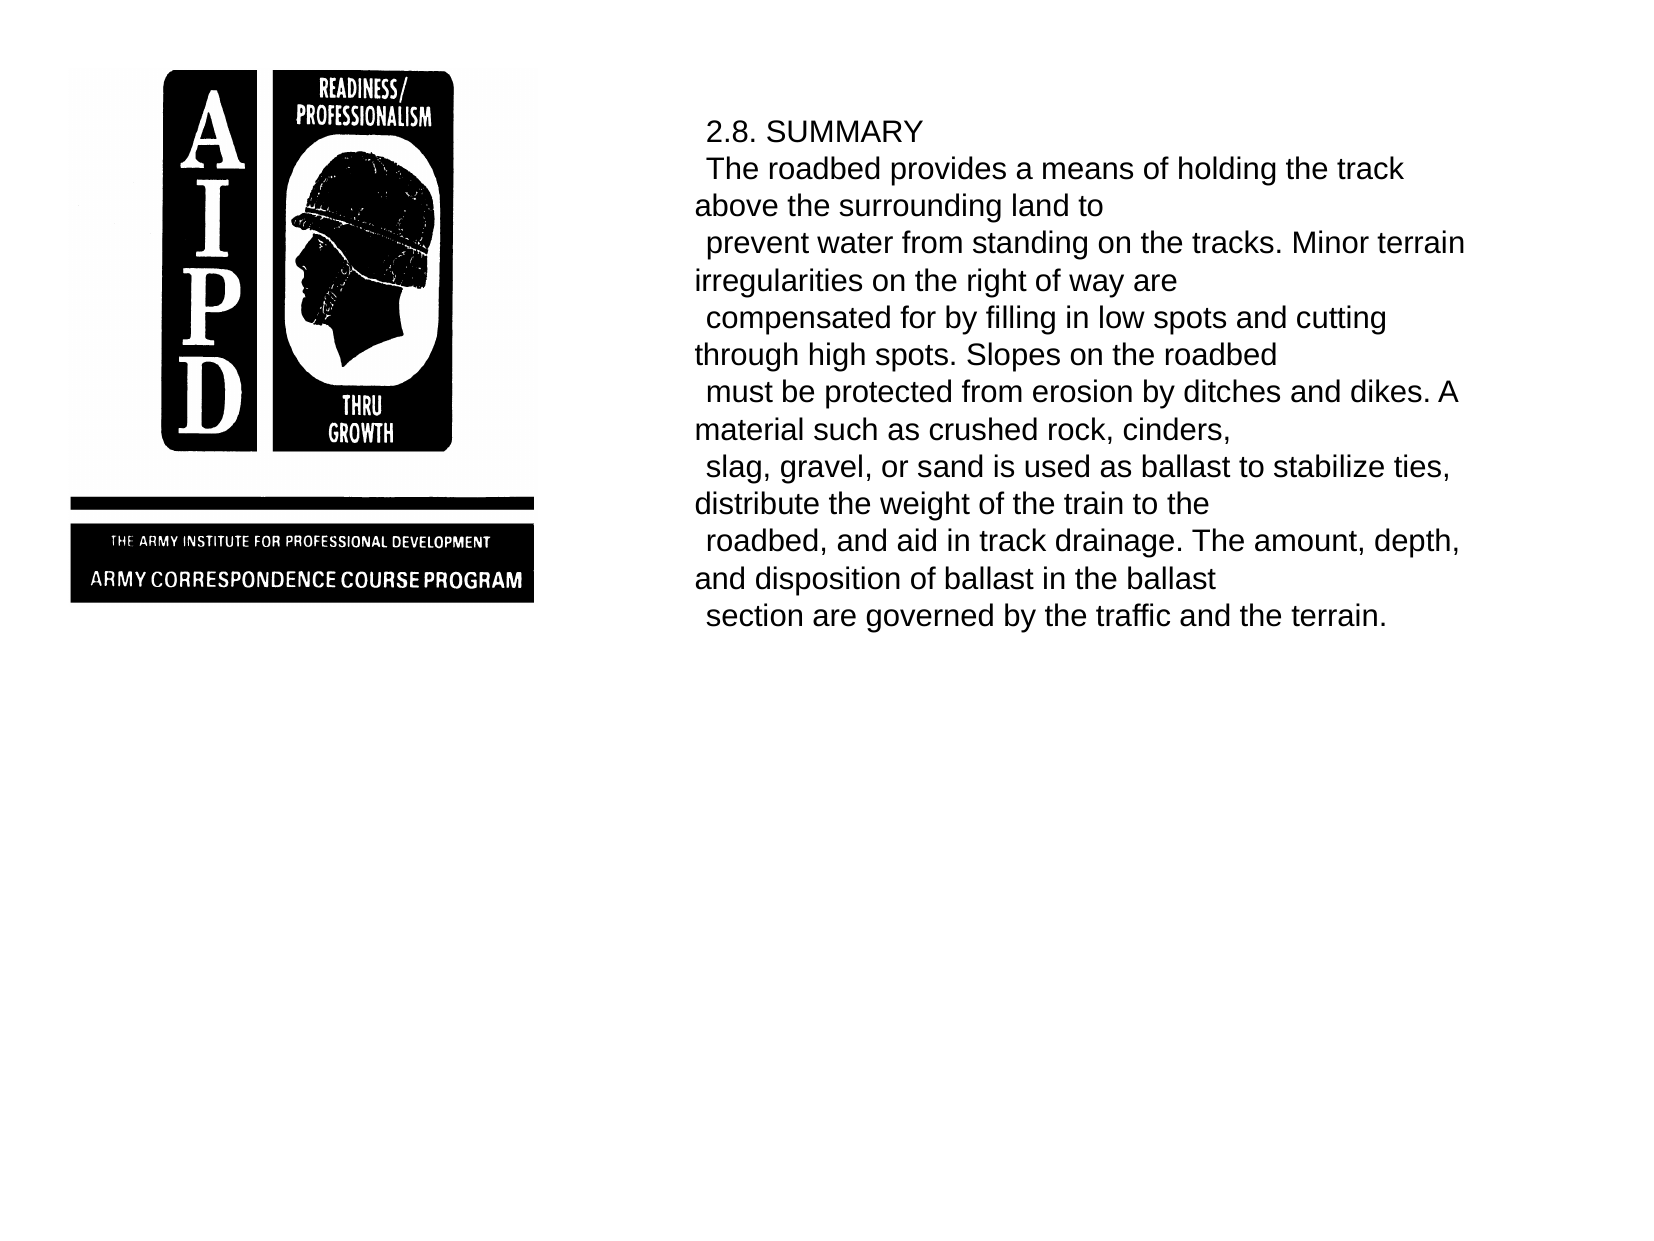

2.8. SUMMARY
The roadbed provides a means of holding the track above the surrounding land to
prevent water from standing on the tracks. Minor terrain irregularities on the right of way are
compensated for by filling in low spots and cutting through high spots. Slopes on the roadbed
must be protected from erosion by ditches and dikes. A material such as crushed rock, cinders,
slag, gravel, or sand is used as ballast to stabilize ties, distribute the weight of the train to the
roadbed, and aid in track drainage. The amount, depth, and disposition of ballast in the ballast
section are governed by the traffic and the terrain.